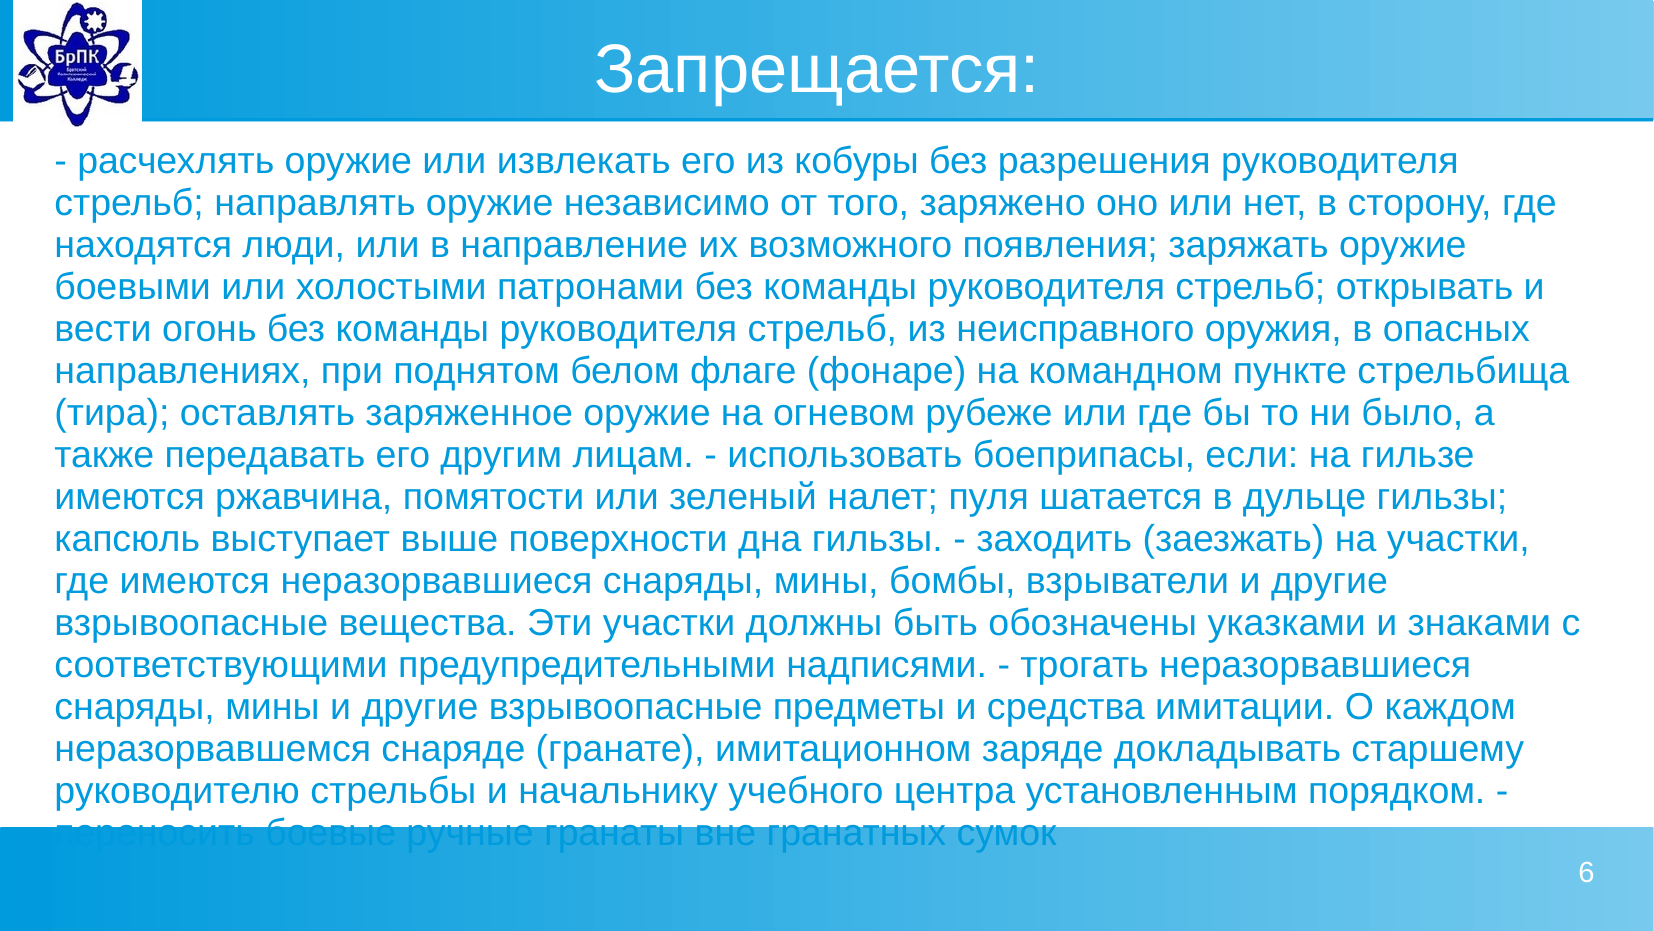

# Запрещается:
- расчехлять оружие или извлекать его из кобуры без разрешения руководителя стрельб; направлять оружие независимо от того, заряжено оно или нет, в сторону, где находятся люди, или в направление их возможного появления; заряжать оружие боевыми или холостыми патронами без команды руководителя стрельб; открывать и вести огонь без команды руководителя стрельб, из неисправного оружия, в опасных направлениях, при поднятом белом флаге (фонаре) на командном пункте стрельбища (тира); оставлять заряженное оружие на огневом рубеже или где бы то ни было, а также передавать его другим лицам. - использовать боеприпасы, если: на гильзе имеются ржавчина, помятости или зеленый налет; пуля шатается в дульце гильзы; капсюль выступает выше поверхности дна гильзы. - заходить (заезжать) на участки, где имеются неразорвавшиеся снаряды, мины, бомбы, взрыватели и другие взрывоопасные вещества. Эти участки должны быть обозначены указками и знаками с соответствующими предупредительными надписями. - трогать неразорвавшиеся снаряды, мины и другие взрывоопасные предметы и средства имитации. О каждом неразорвавшемся снаряде (гранате), имитационном заряде докладывать старшему руководителю стрельбы и начальнику учебного центра установленным порядком. - переносить боевые ручные гранаты вне гранатных сумок
6